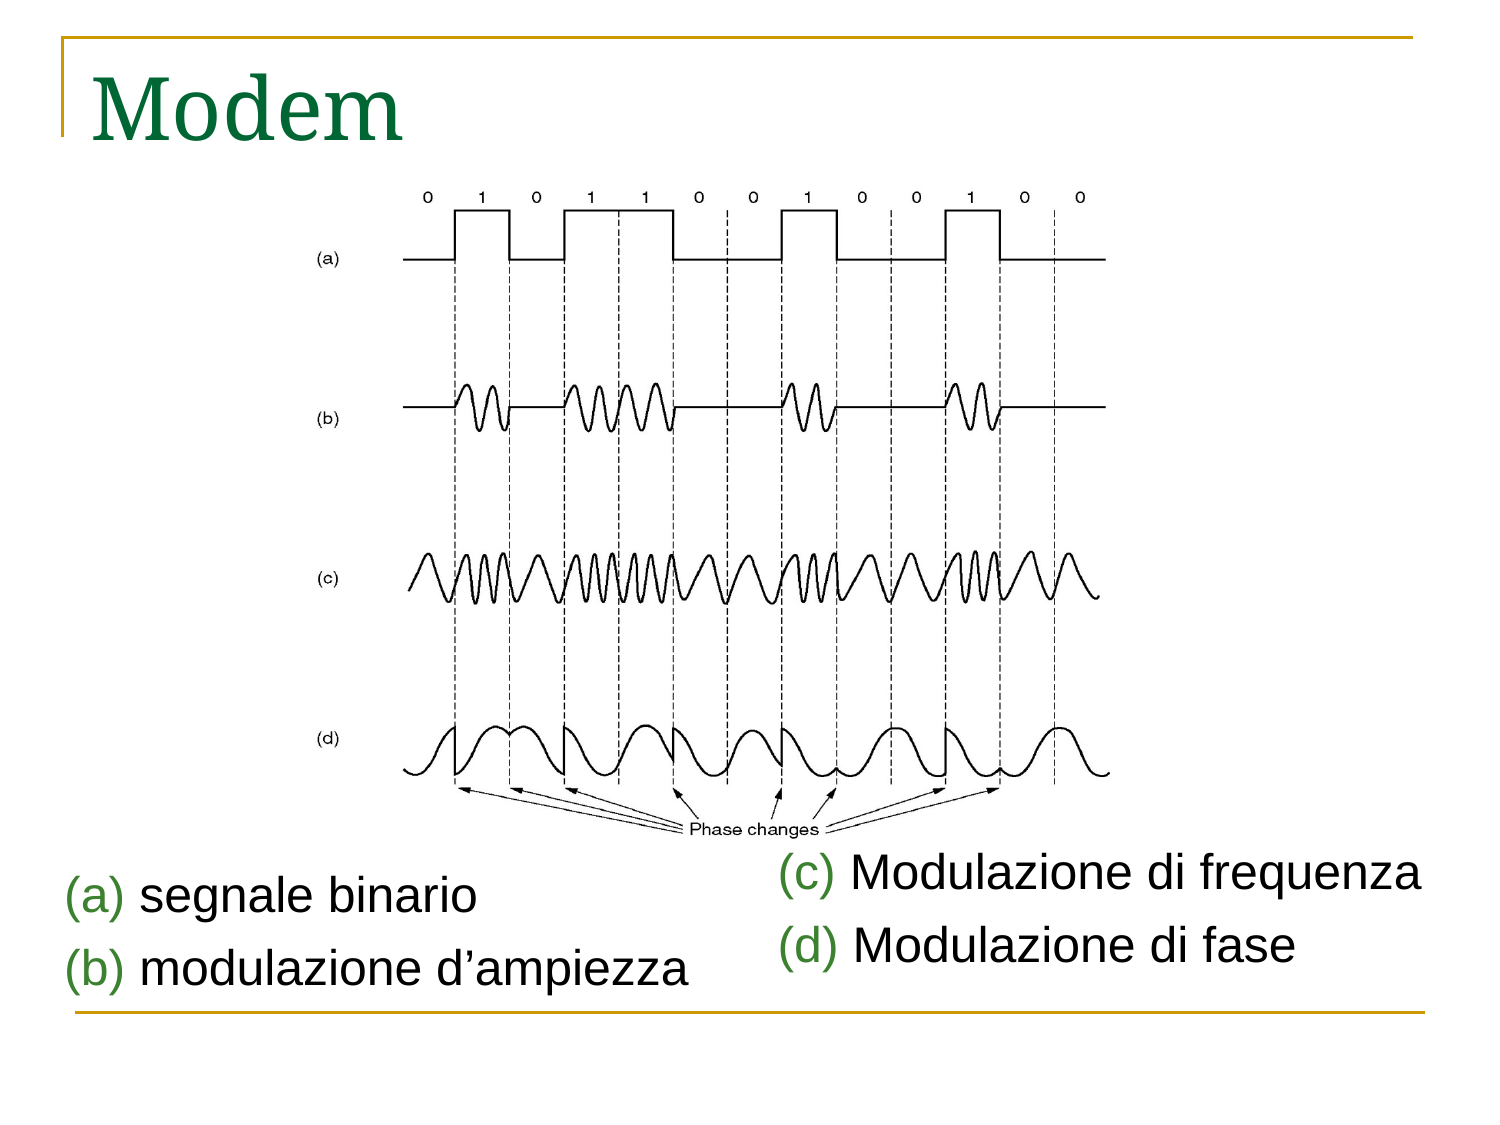

# Modem
(c) Modulazione di frequenza
(d) Modulazione di fase
 (a) segnale binario
 (b) modulazione d’ampiezza